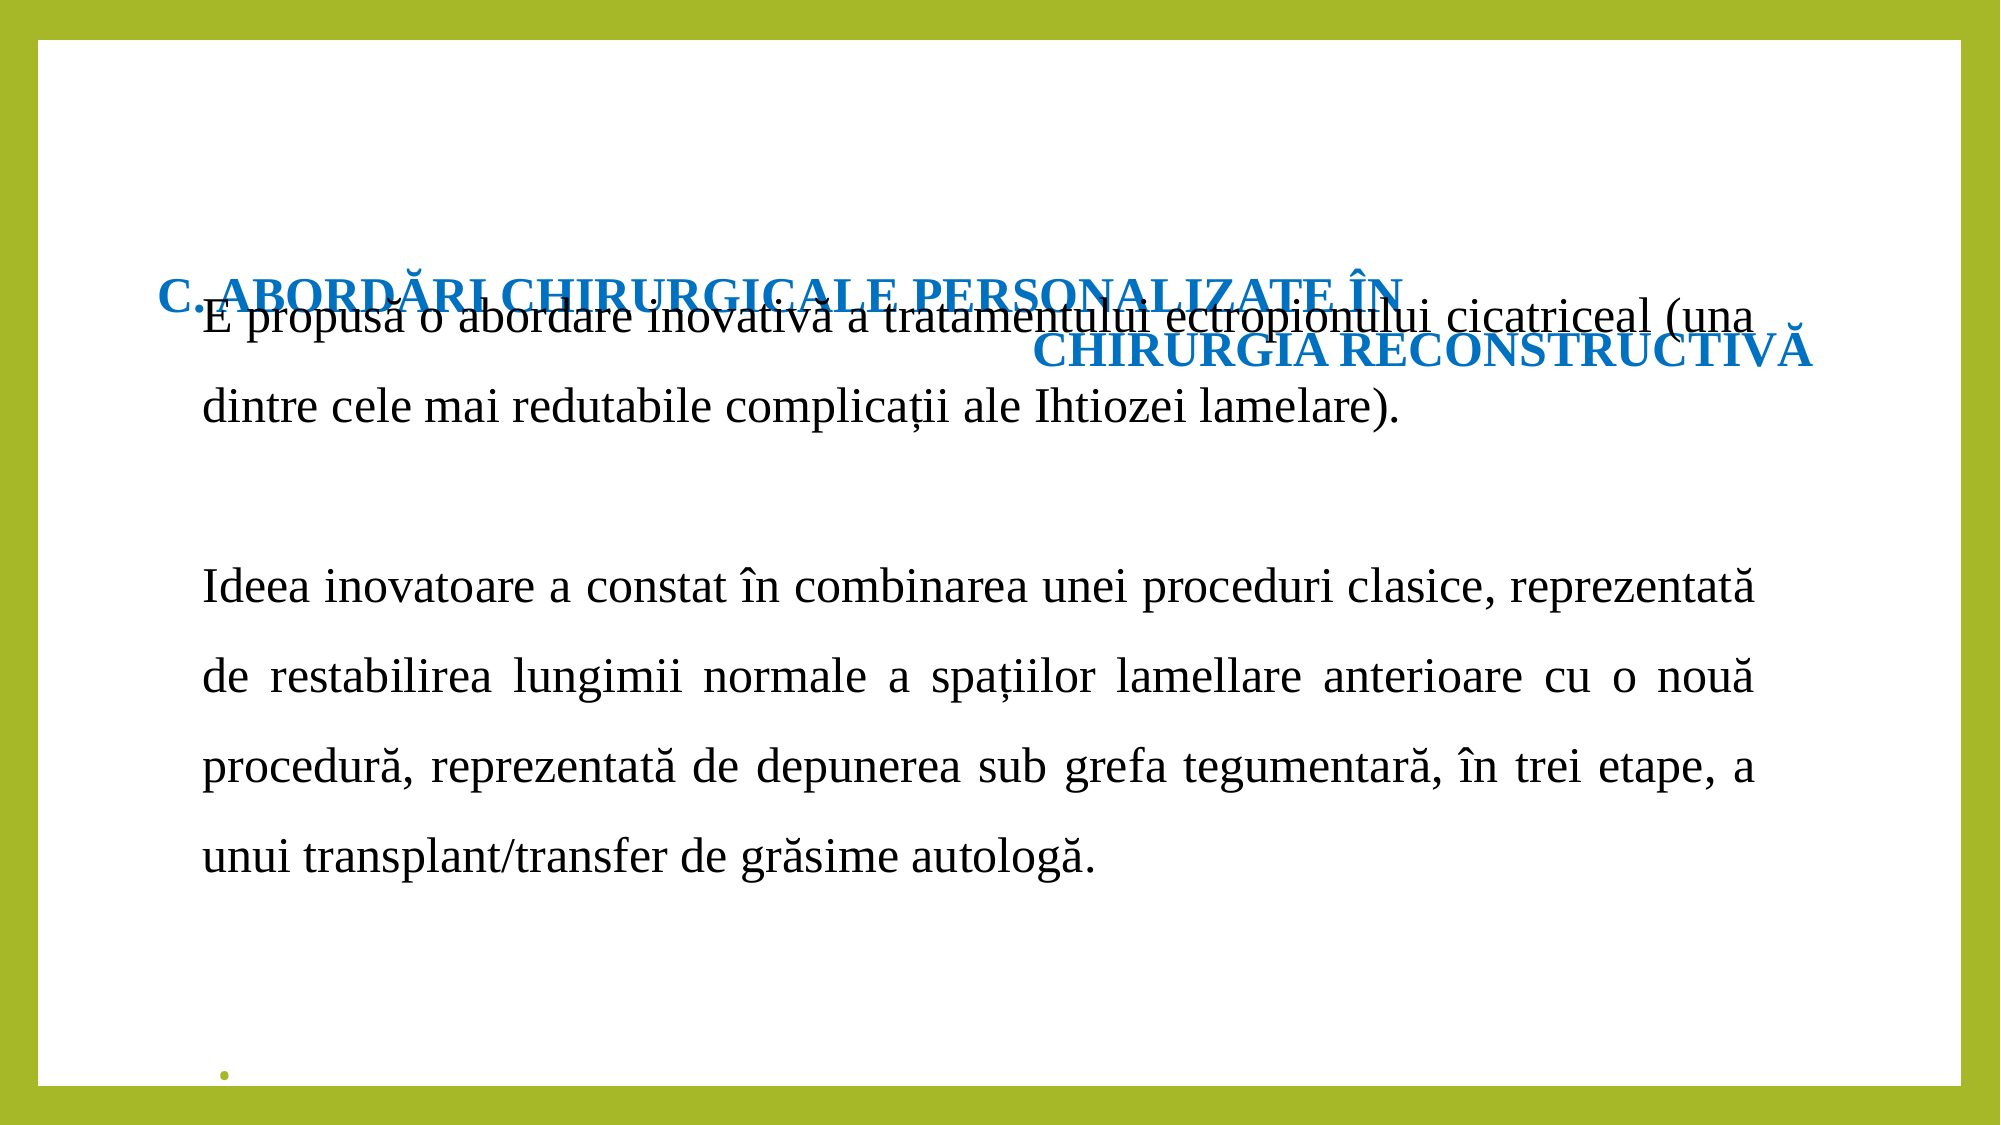

# C. ABORDĂRI CHIRURGICALE PERSONALIZATE ÎN CHIRURGIA RECONSTRUCTIVĂ
E propusă o abordare inovativă a tratamentului ectropionului cicatriceal (una dintre cele mai redutabile complicații ale Ihtiozei lamelare).
Ideea inovatoare a constat în combinarea unei proceduri clasice, reprezentată de restabilirea lungimii normale a spațiilor lamellare anterioare cu o nouă procedură, reprezentată de depunerea sub grefa tegumentară, în trei etape, a unui transplant/transfer de grăsime autologă.